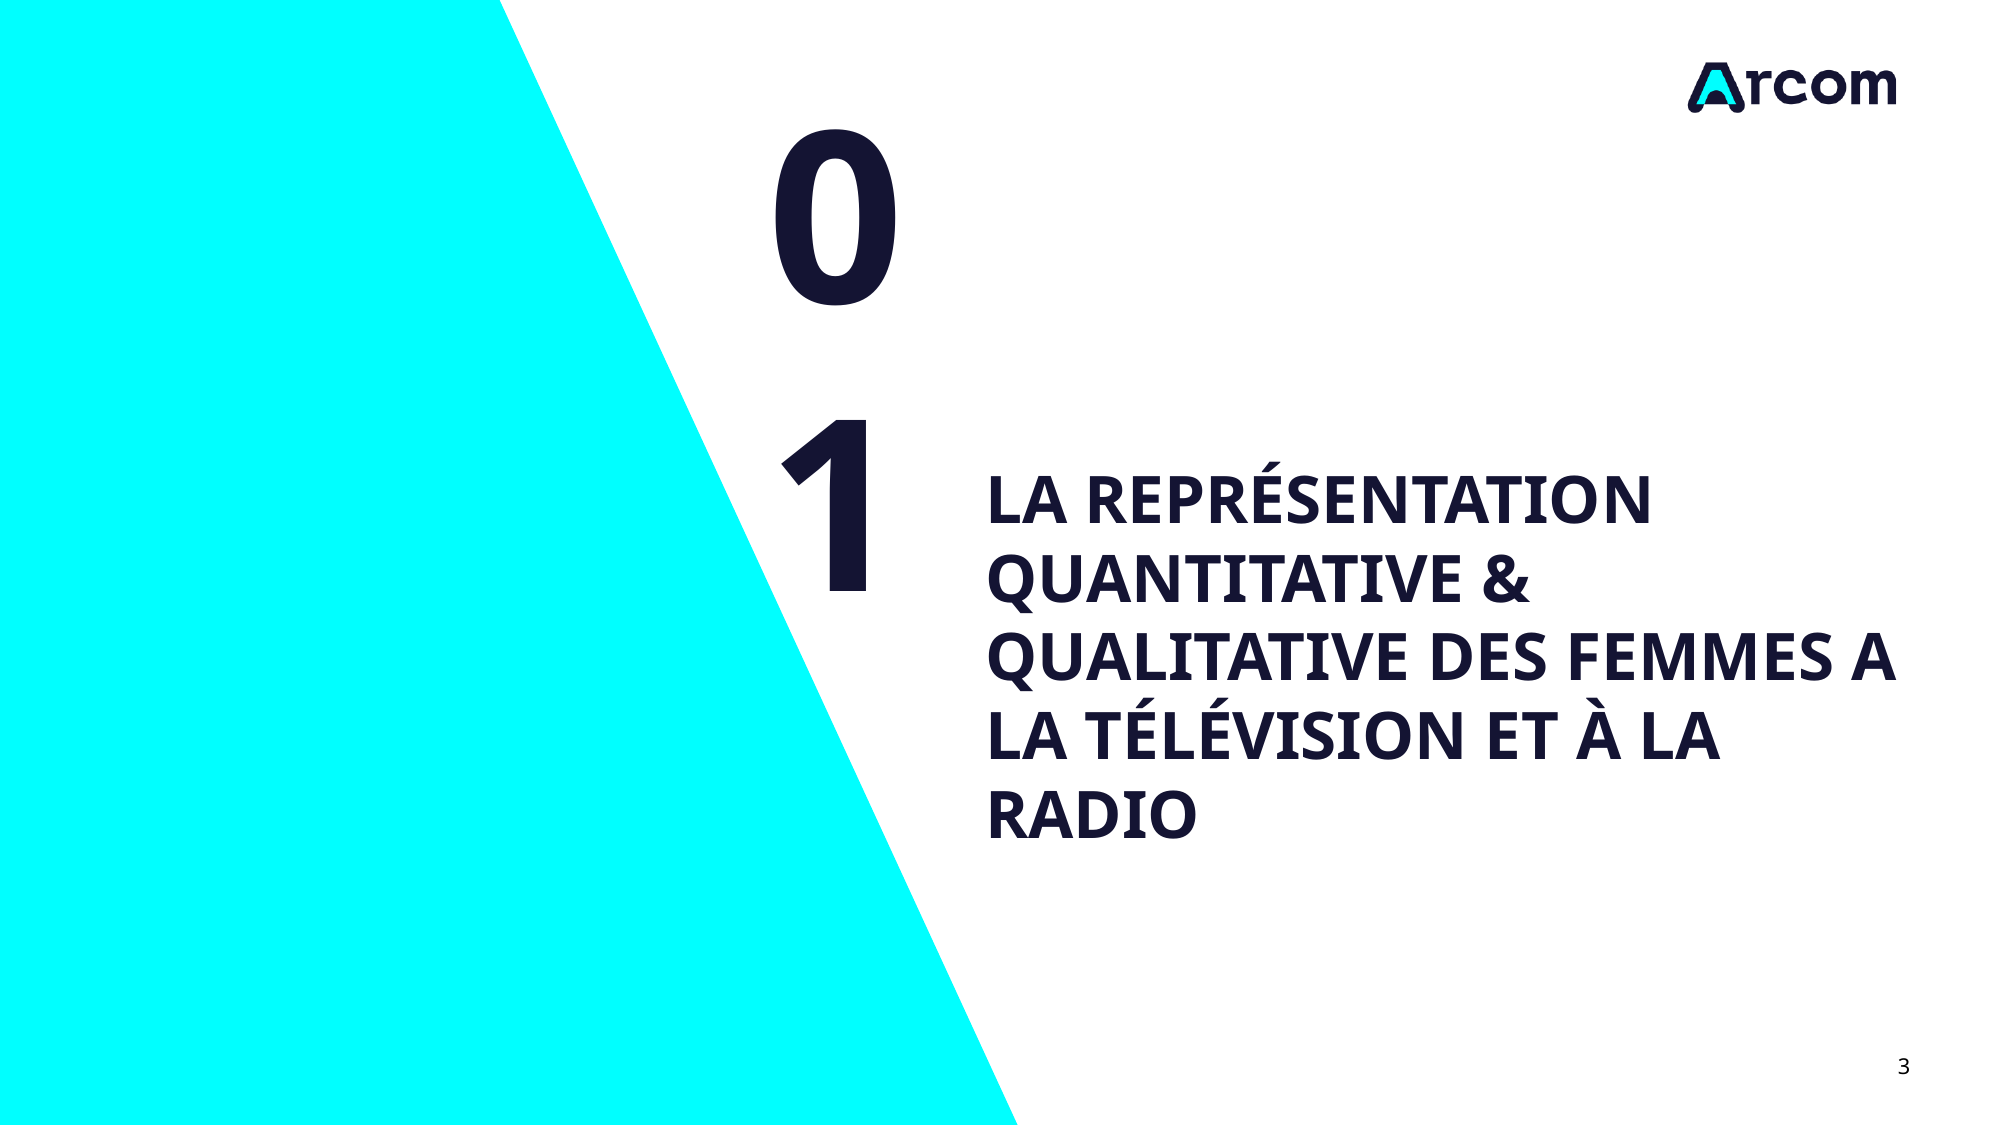

# 01
LA Représentation quantitative & qualitative des femmes A la télévision et à la radio